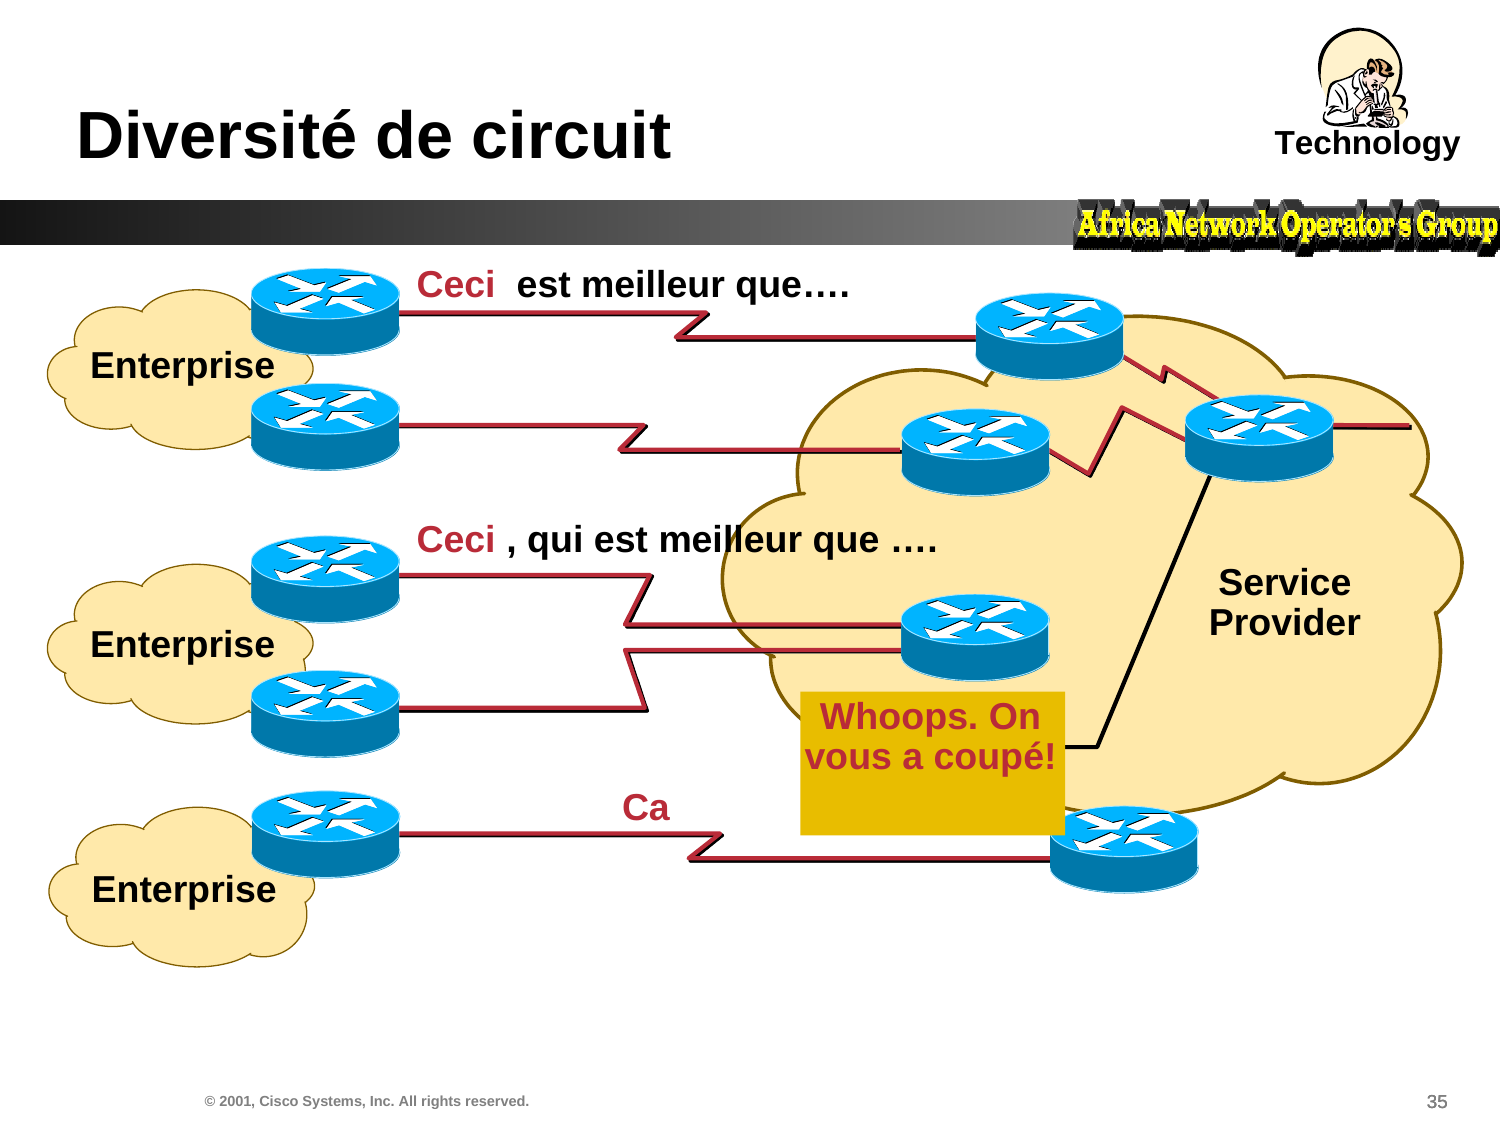

Technology
# Diversité de circuit
Ceci est meilleur que….
Enterprise
Whoops. On vous a coupé!
Ceci , qui est meilleur que ….
Enterprise
Service Provider
Ca
Enterprise